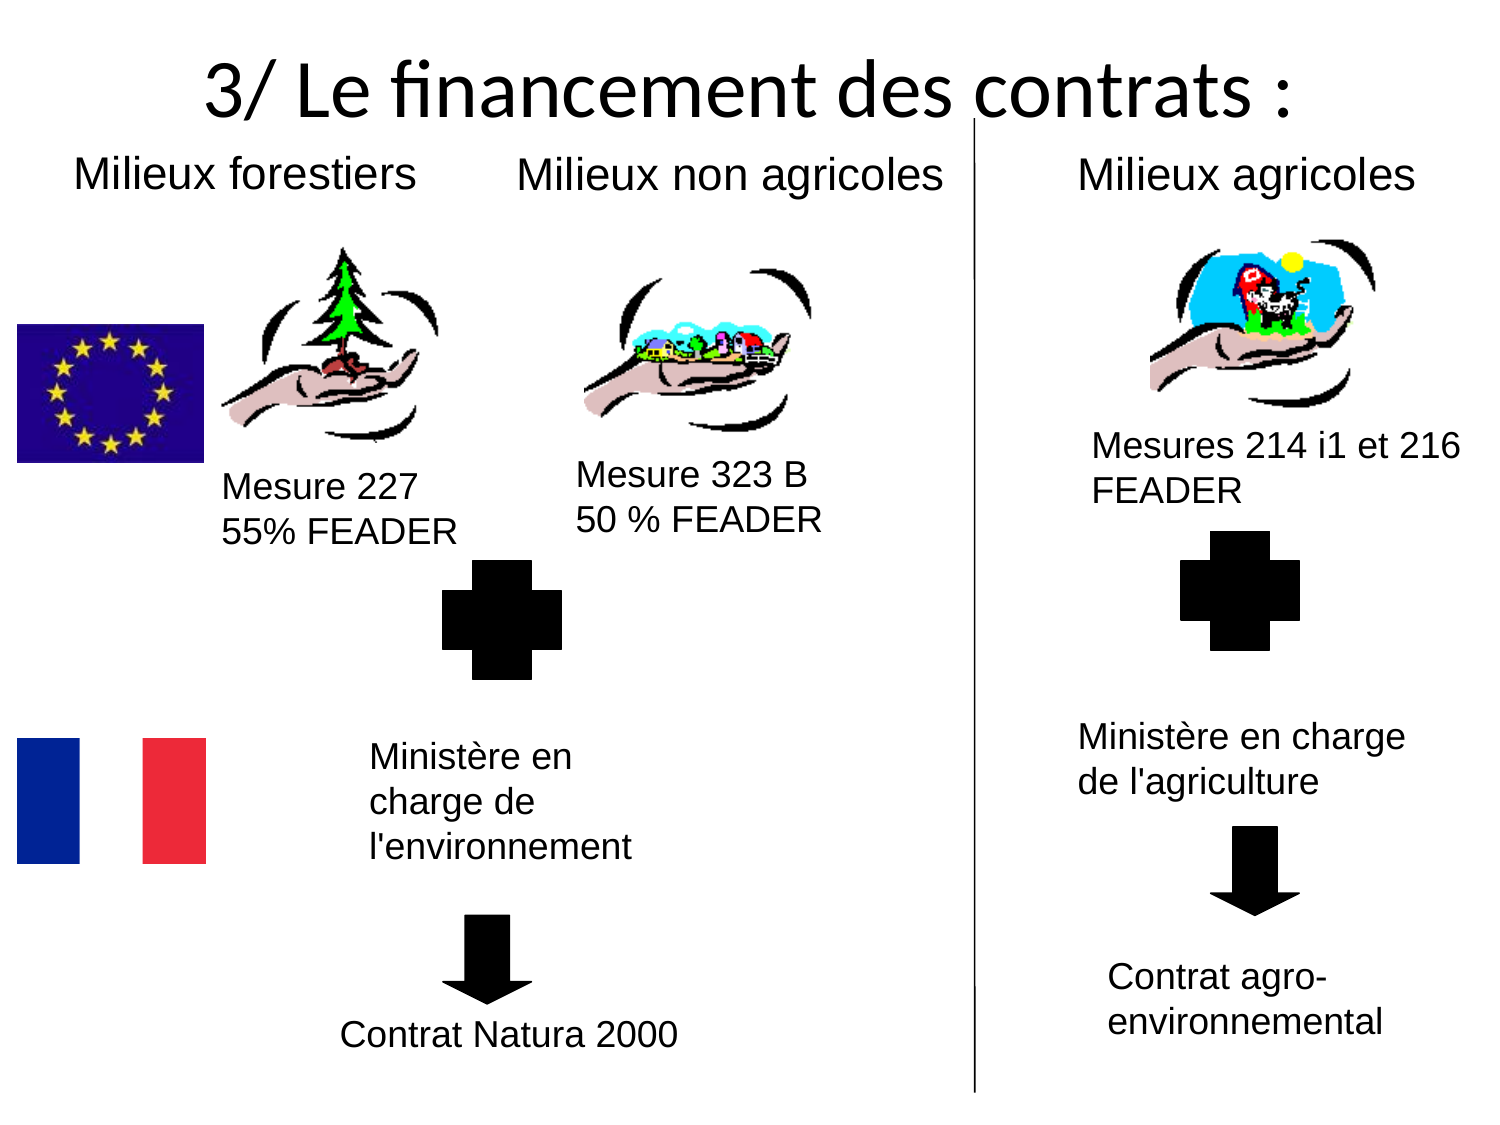

# 3/ Le financement des contrats :
Milieux forestiers
Milieux non agricoles
Milieux agricoles
Mesures 214 i1 et 216
FEADER
Mesure 323 B
50 % FEADER
Mesure 227
55% FEADER
Ministère en charge de l'environnement
Ministère en charge
de l'agriculture
Contrat agro-environnemental
Contrat Natura 2000